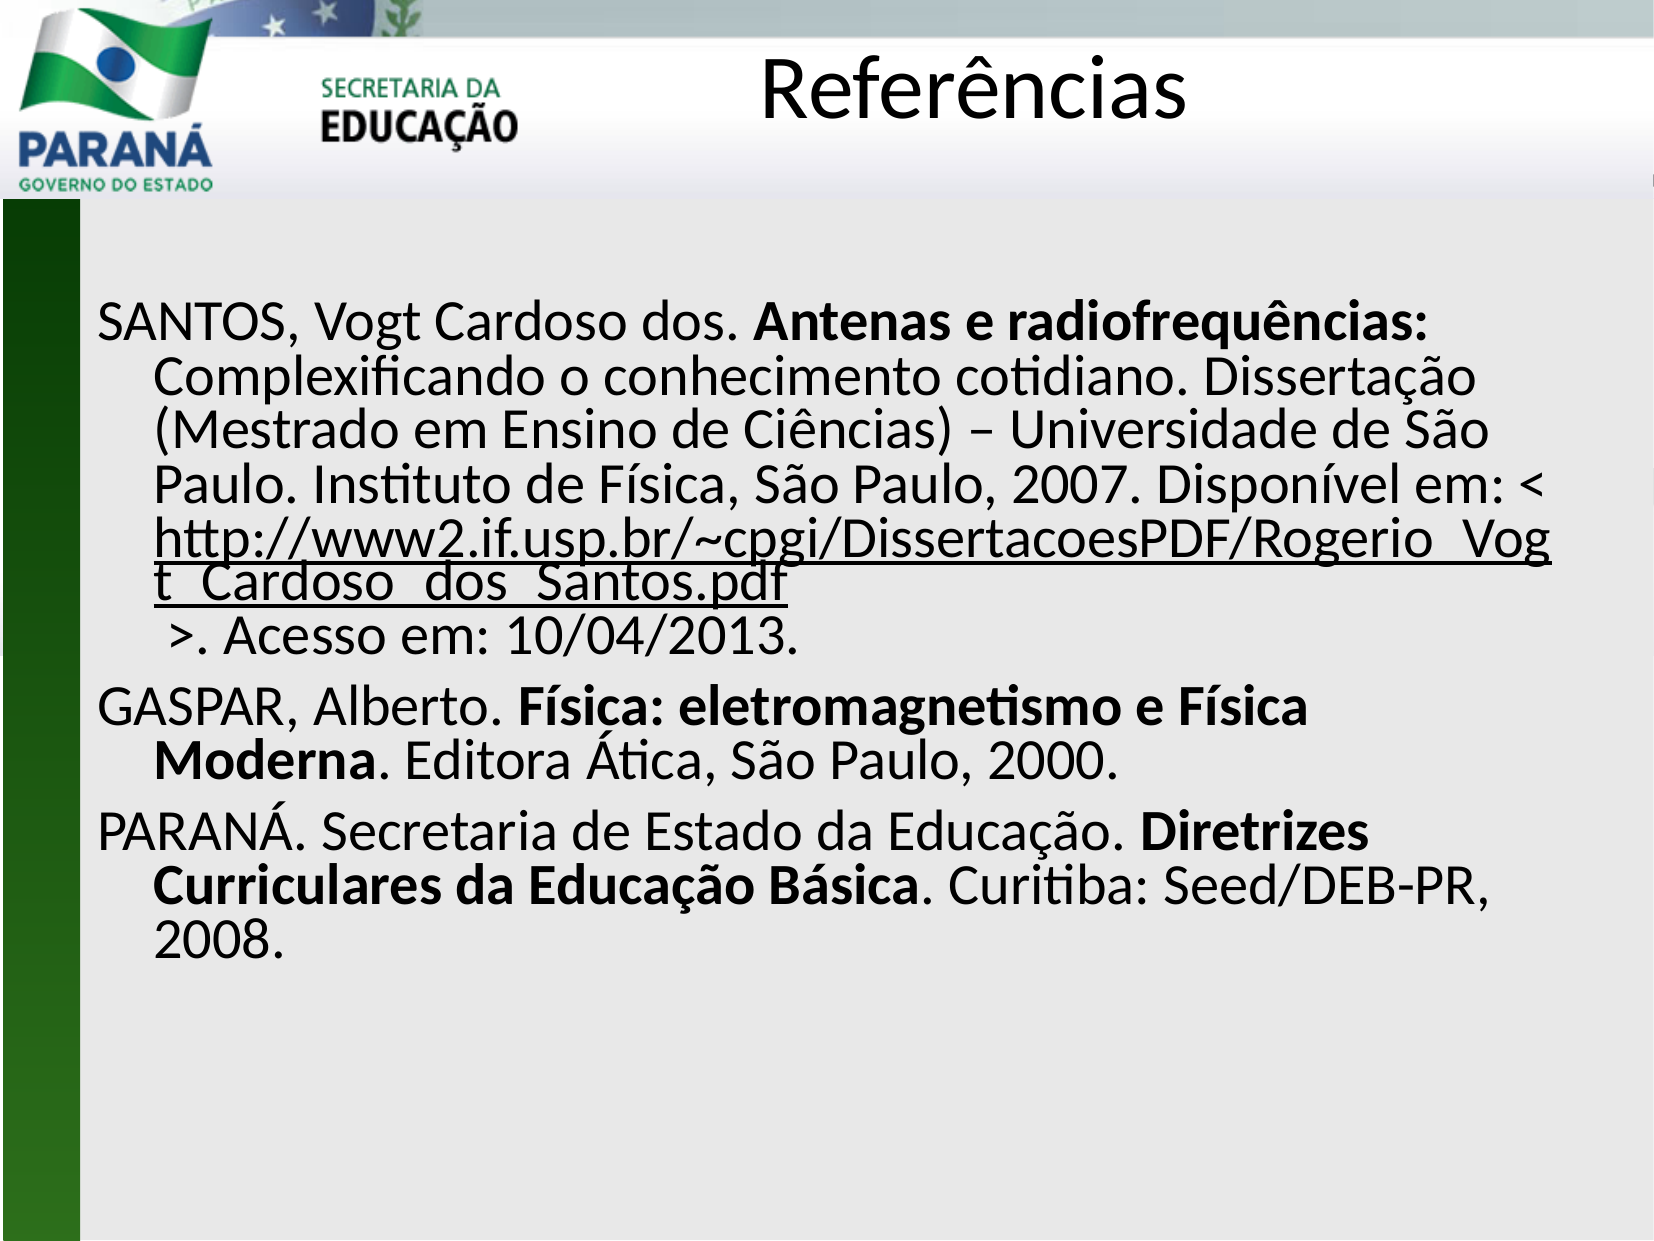

# Referências
SANTOS, Vogt Cardoso dos. Antenas e radiofrequências: Complexificando o conhecimento cotidiano. Dissertação (Mestrado em Ensino de Ciências) – Universidade de São Paulo. Instituto de Física, São Paulo, 2007. Disponível em: < http://www2.if.usp.br/~cpgi/DissertacoesPDF/Rogerio_Vogt_Cardoso_dos_Santos.pdf >. Acesso em: 10/04/2013.
GASPAR, Alberto. Física: eletromagnetismo e Física Moderna. Editora Ática, São Paulo, 2000.
PARANÁ. Secretaria de Estado da Educação. Diretrizes Curriculares da Educação Básica. Curitiba: Seed/DEB-PR, 2008.